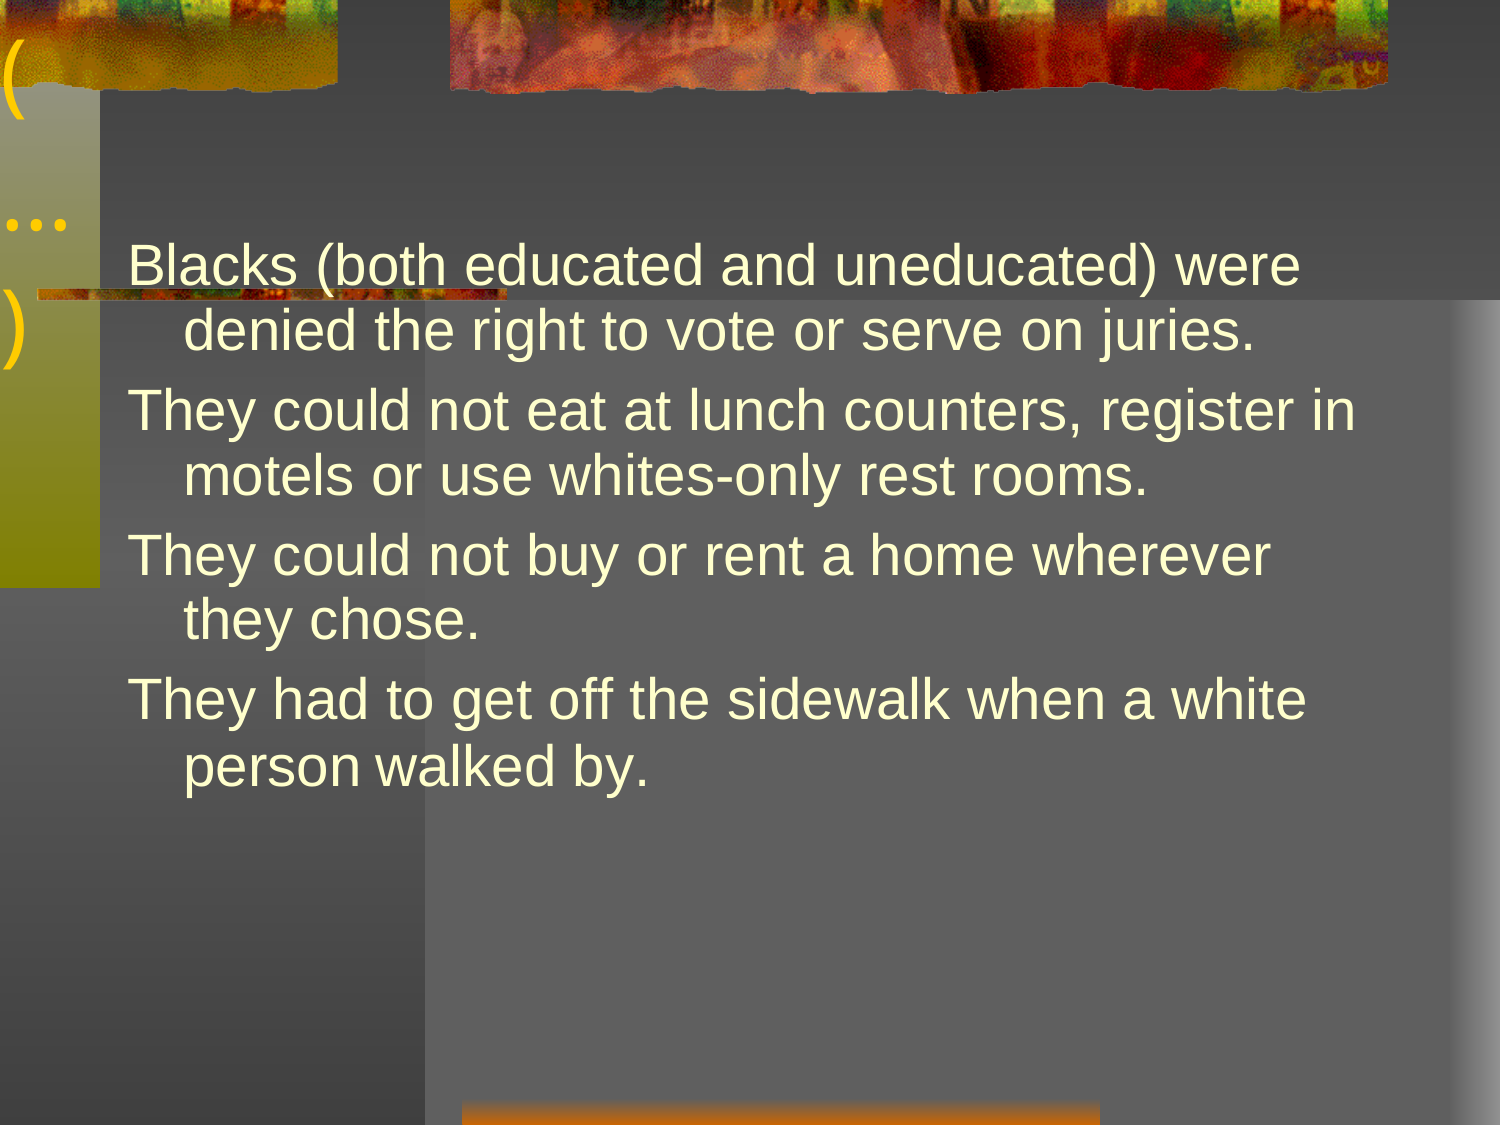

(…)
# Blacks (both educated and uneducated) were denied the right to vote or serve on juries.
They could not eat at lunch counters, register in motels or use whites-only rest rooms.
They could not buy or rent a home wherever they chose.
They had to get off the sidewalk when a white person walked by.